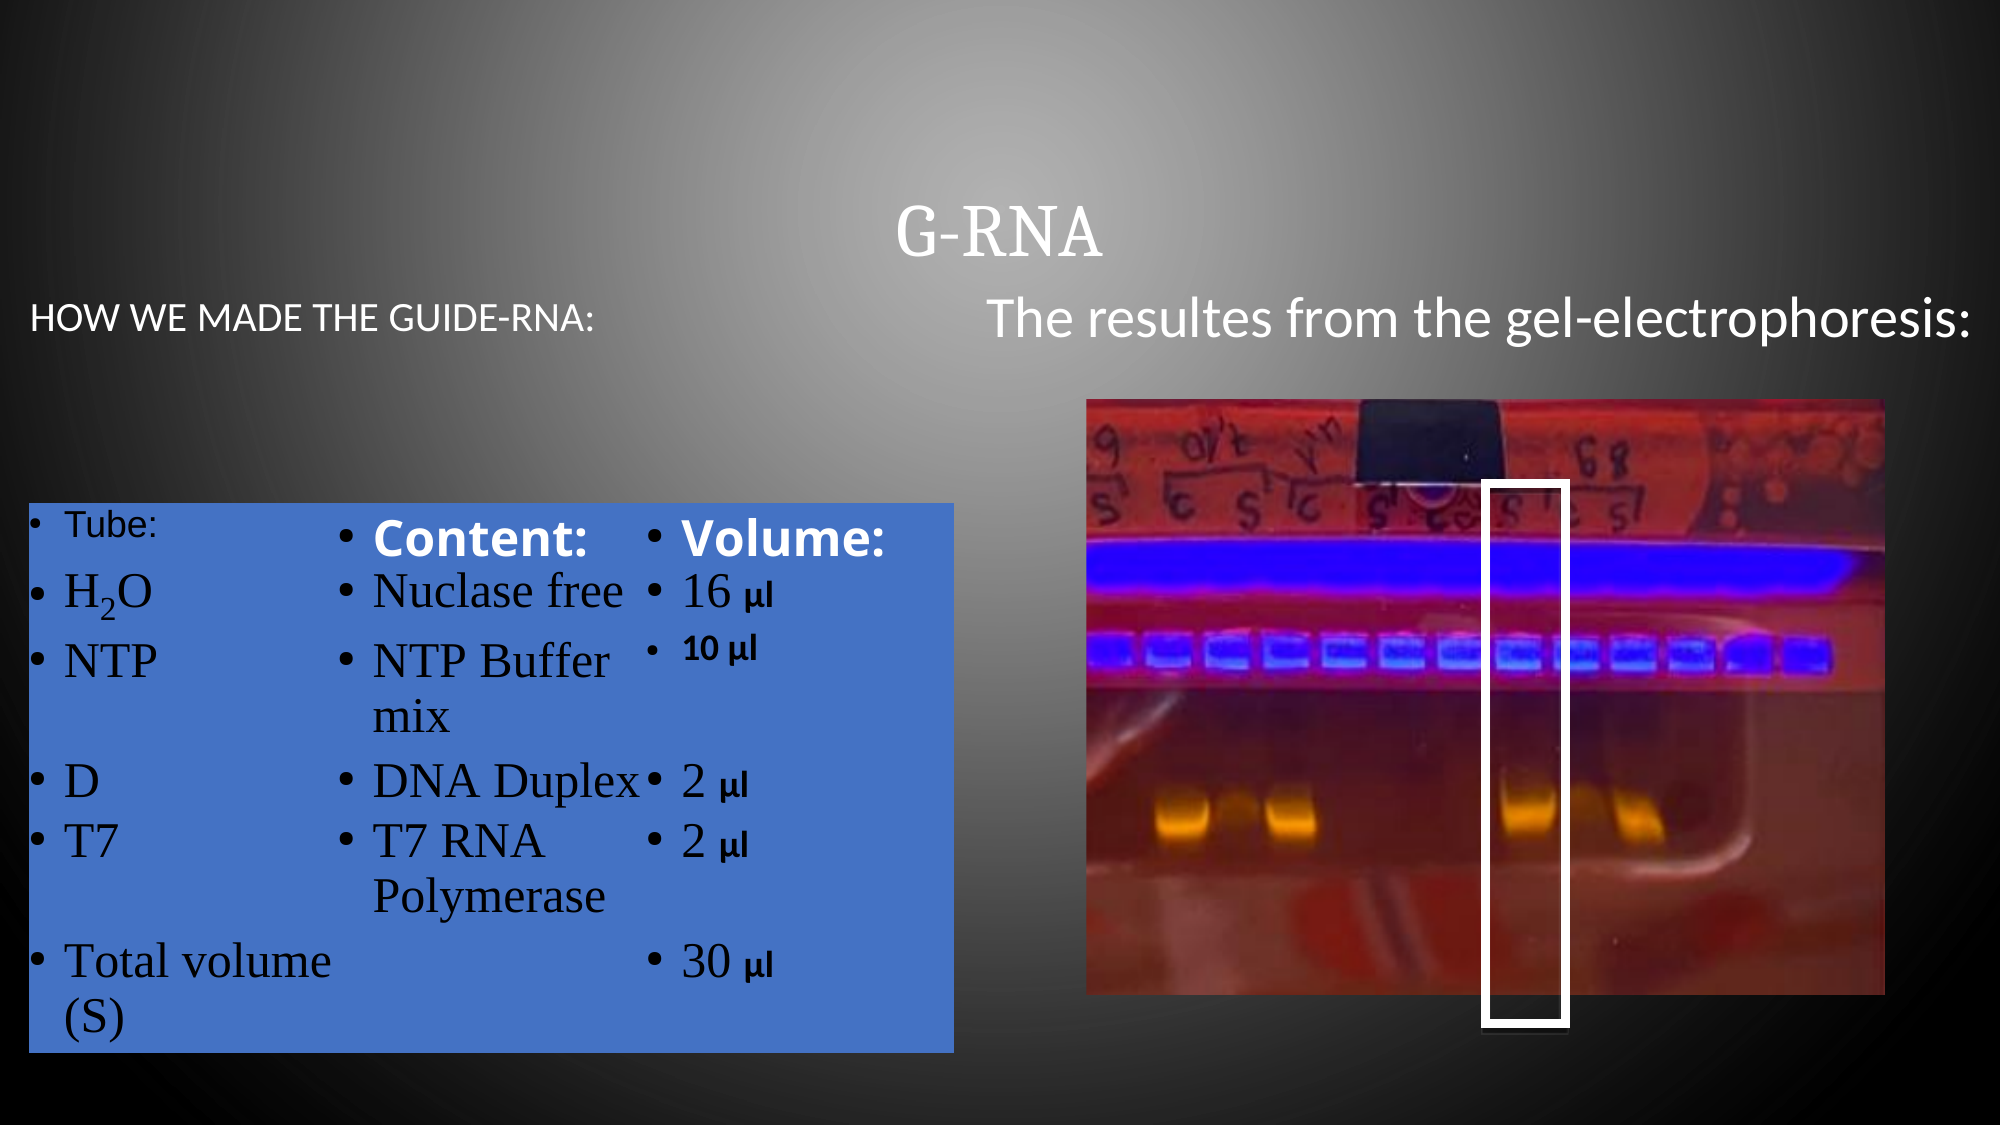

# g-RNA
How we made the guide-RNA:
The resultes from the gel-electrophoresis:
| Tube: | Content: | Volume: |
| --- | --- | --- |
| H2O | Nuclase free | 16 µl |
| NTP | NTP Buffer mix | 10 µl |
| D | DNA Duplex | 2 µl |
| T7 | T7 RNA Polymerase | 2 µl |
| Total volume (S) | | 30 µl |